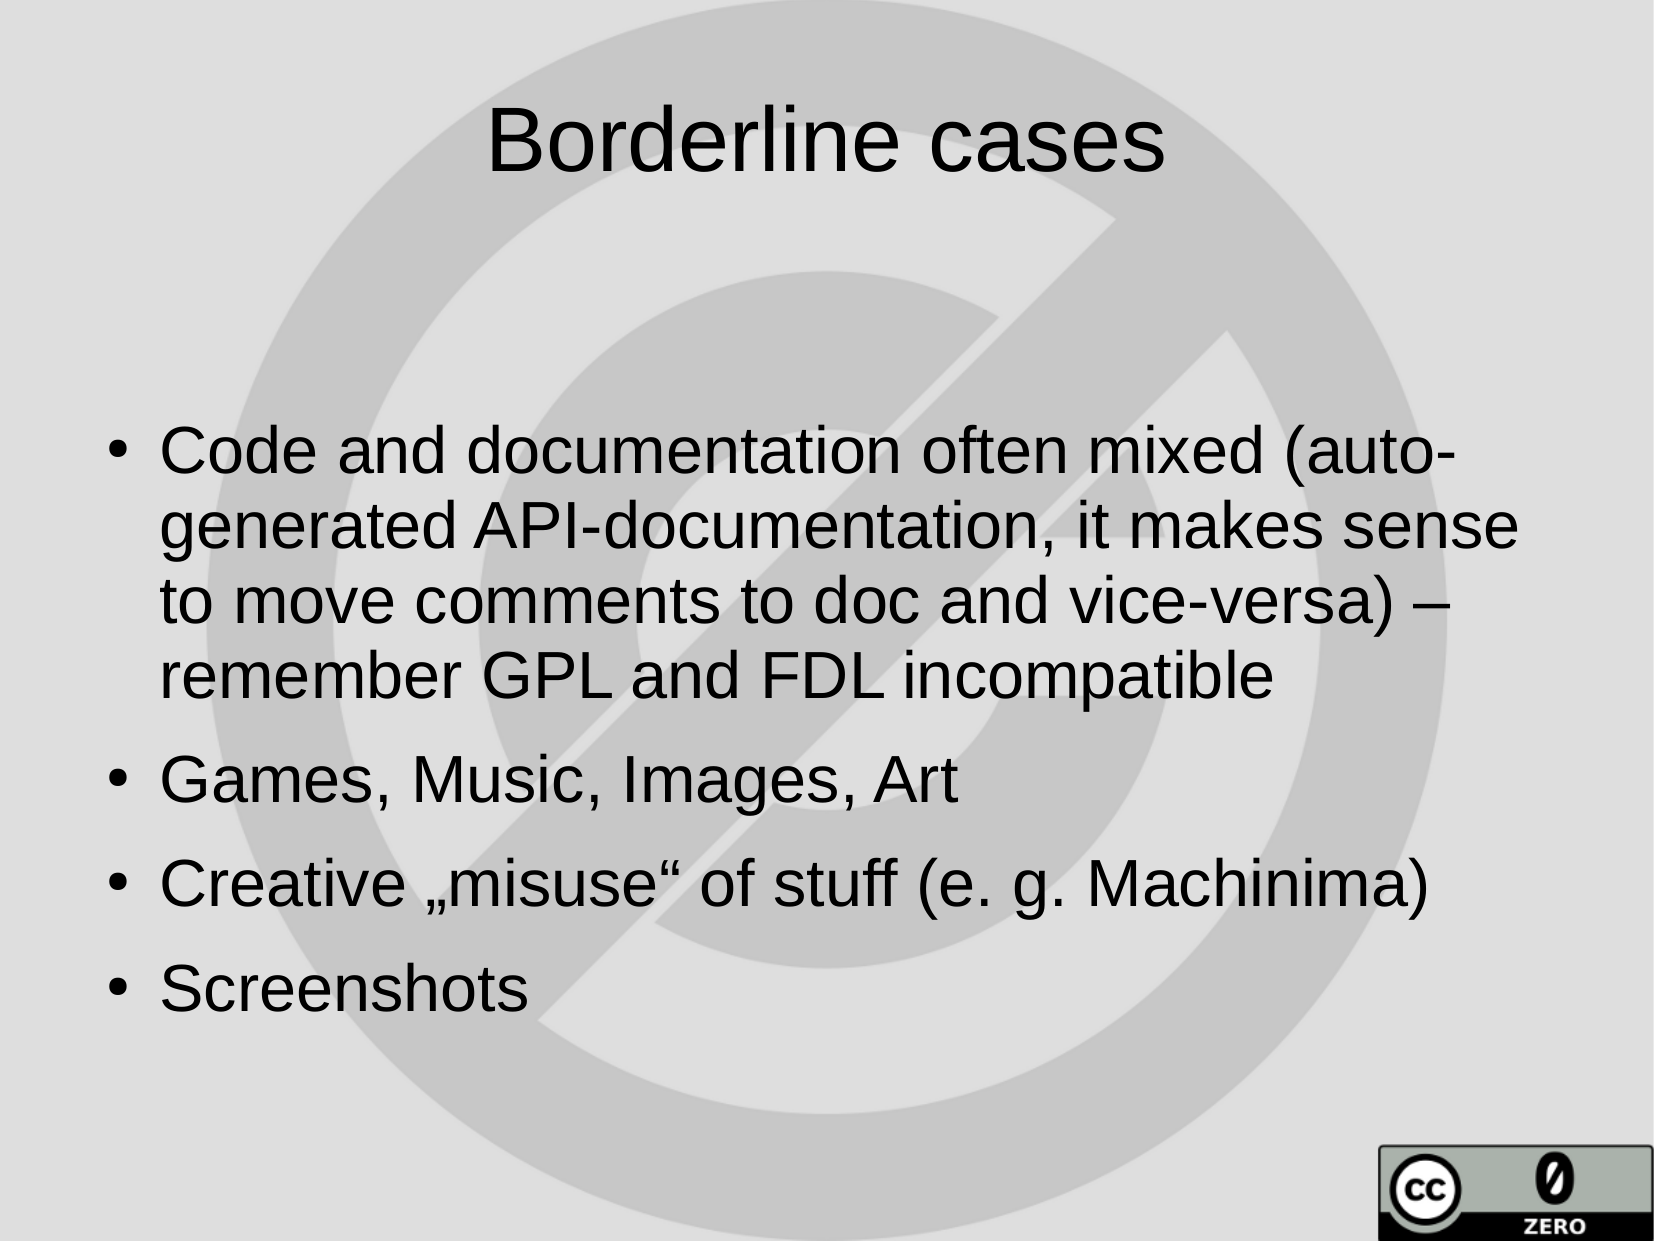

# Borderline cases
Code and documentation often mixed (auto-generated API-documentation, it makes sense to move comments to doc and vice-versa) – remember GPL and FDL incompatible
Games, Music, Images, Art
Creative „misuse“ of stuff (e. g. Machinima)
Screenshots